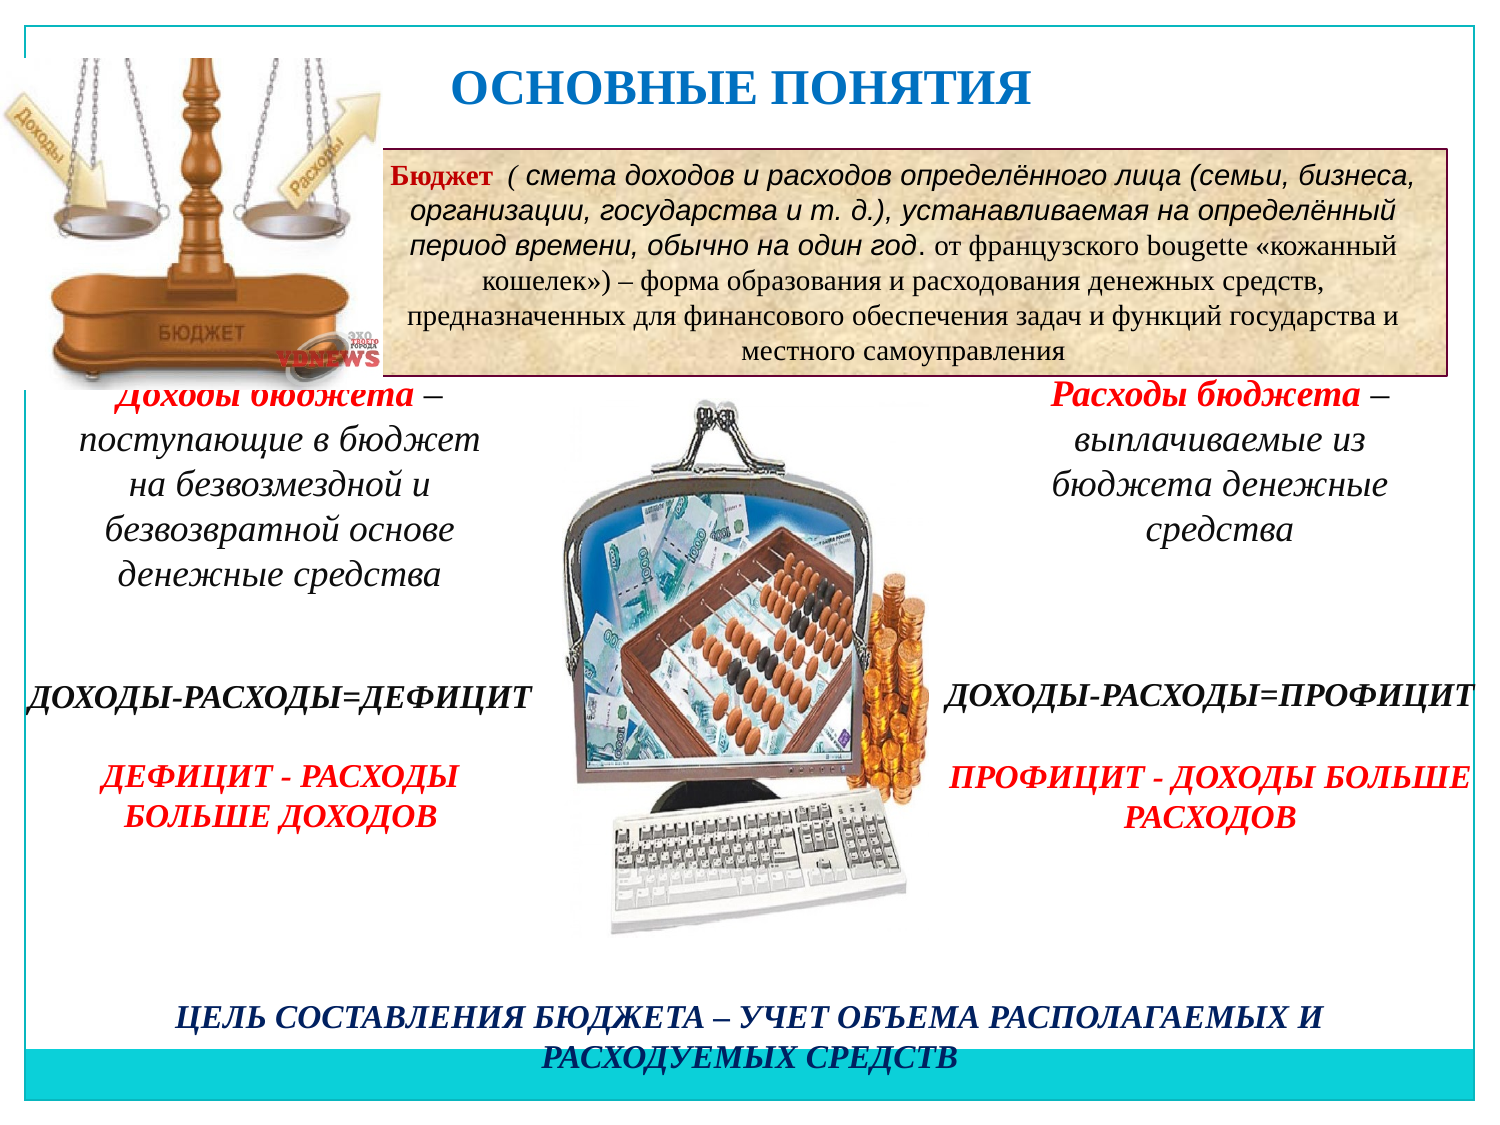

ОСНОВНЫЕ ПОНЯТИЯ
Бюджет ( смета доходов и расходов определённого лица (семьи, бизнеса, организации, государства и т. д.), устанавливаемая на определённый период времени, обычно на один год. от французского bougette «кожанный кошелек») – форма образования и расходования денежных средств, предназначенных для финансового обеспечения задач и функций государства и местного самоуправления
Доходы бюджета – поступающие в бюджет на безвозмездной и безвозвратной основе денежные средства
Расходы бюджета – выплачиваемые из бюджета денежные средства
ДОХОДЫ-РАСХОДЫ=ПРОФИЦИТ
ДОХОДЫ-РАСХОДЫ=ДЕФИЦИТ
ДЕФИЦИТ - РАСХОДЫ БОЛЬШЕ ДОХОДОВ
ПРОФИЦИТ - ДОХОДЫ БОЛЬШЕ РАСХОДОВ
ЦЕЛЬ СОСТАВЛЕНИЯ БЮДЖЕТА – УЧЕТ ОБЪЕМА РАСПОЛАГАЕМЫХ И РАСХОДУЕМЫХ СРЕДСТВ